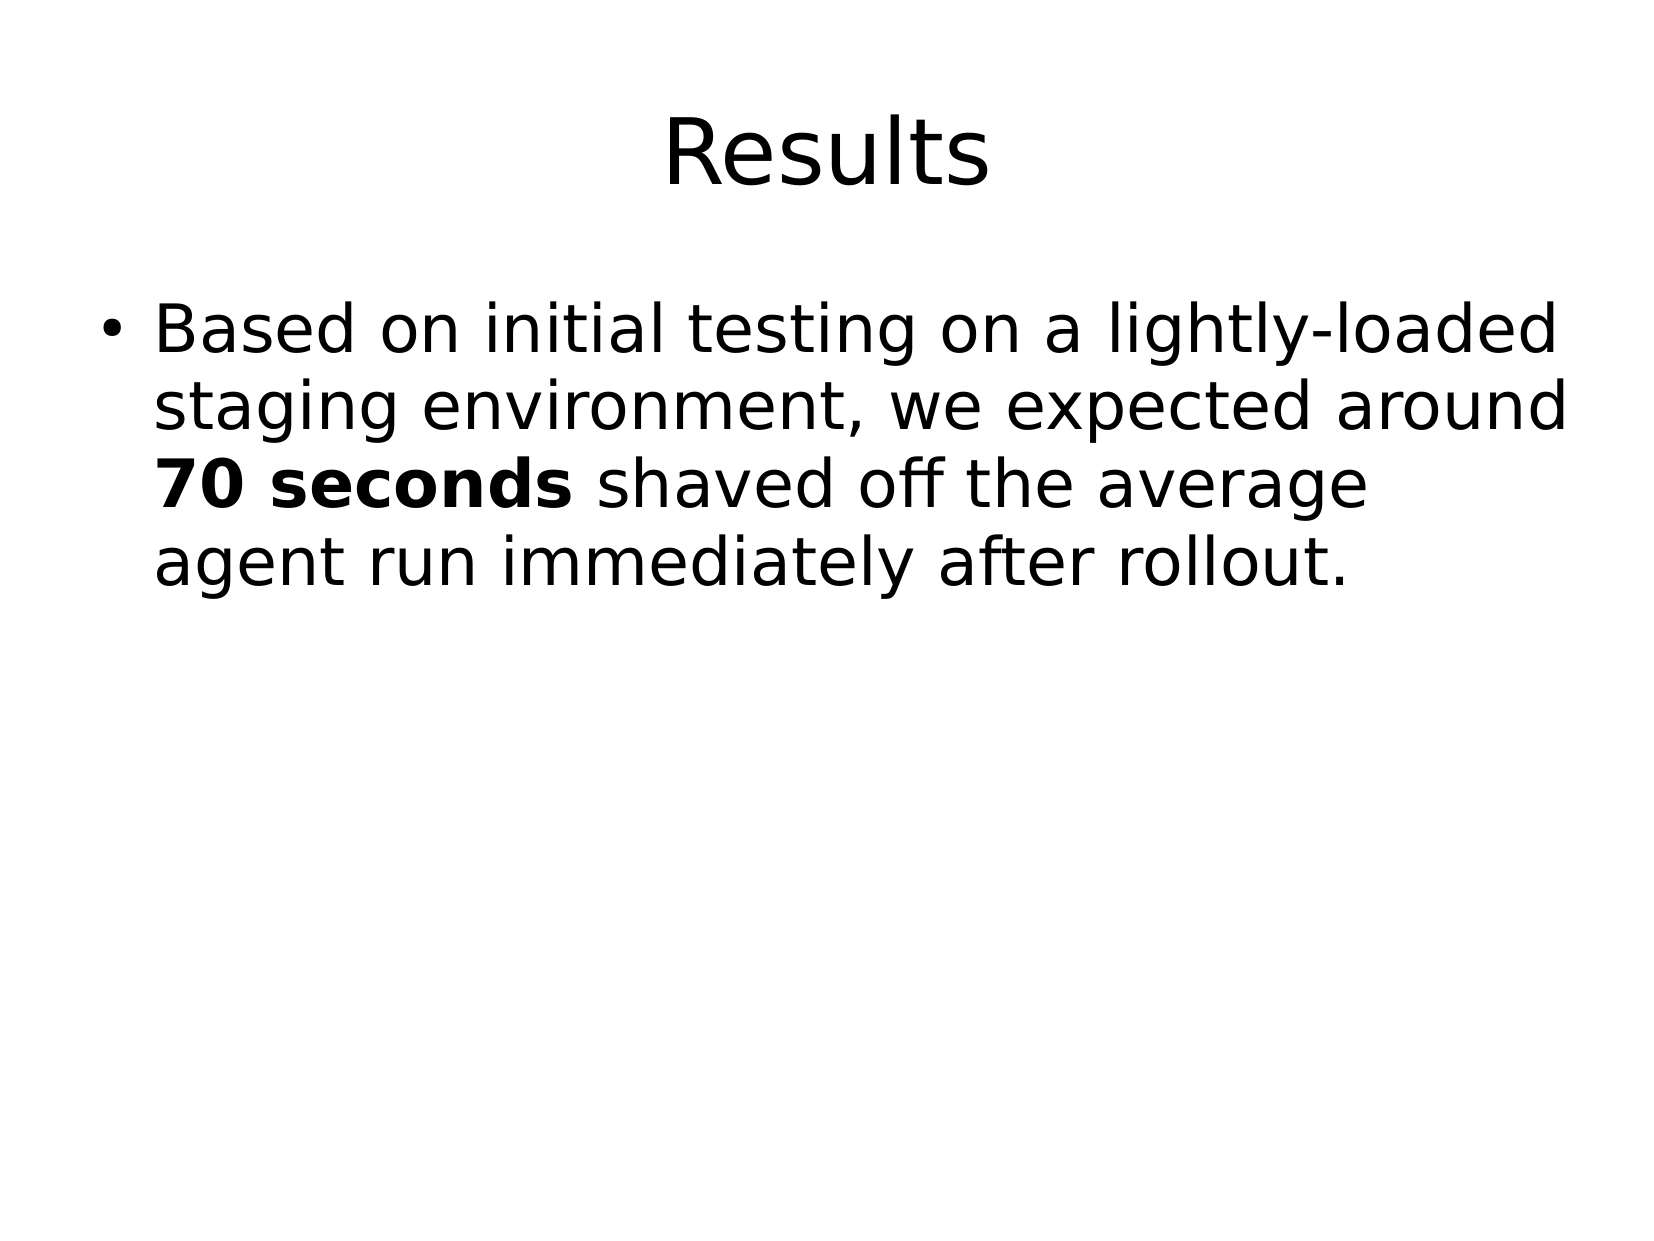

# Results
Based on initial testing on a lightly-loaded staging environment, we expected around 70 seconds shaved off the average agent run immediately after rollout.